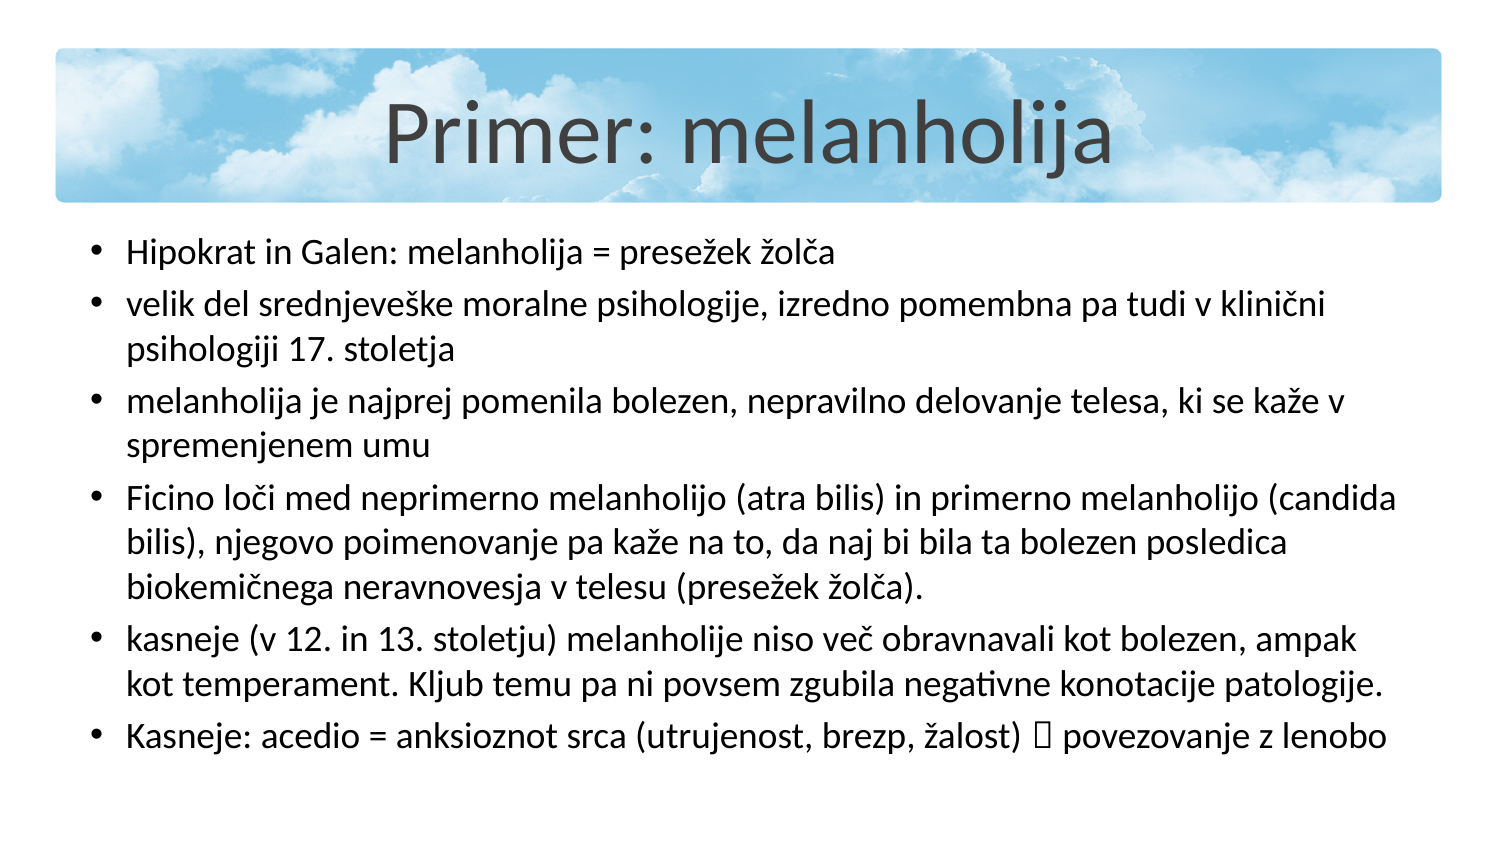

# Primer: melanholija
Hipokrat in Galen: melanholija = presežek žolča
velik del srednjeveške moralne psihologije, izredno pomembna pa tudi v klinični psihologiji 17. stoletja
melanholija je najprej pomenila bolezen, nepravilno delovanje telesa, ki se kaže v spremenjenem umu
Ficino loči med neprimerno melanholijo (atra bilis) in primerno melanholijo (candida bilis), njegovo poimenovanje pa kaže na to, da naj bi bila ta bolezen posledica biokemičnega neravnovesja v telesu (presežek žolča).
kasneje (v 12. in 13. stoletju) melanholije niso več obravnavali kot bolezen, ampak kot temperament. Kljub temu pa ni povsem zgubila negativne konotacije patologije.
Kasneje: acedio = anksioznot srca (utrujenost, brezp, žalost)  povezovanje z lenobo